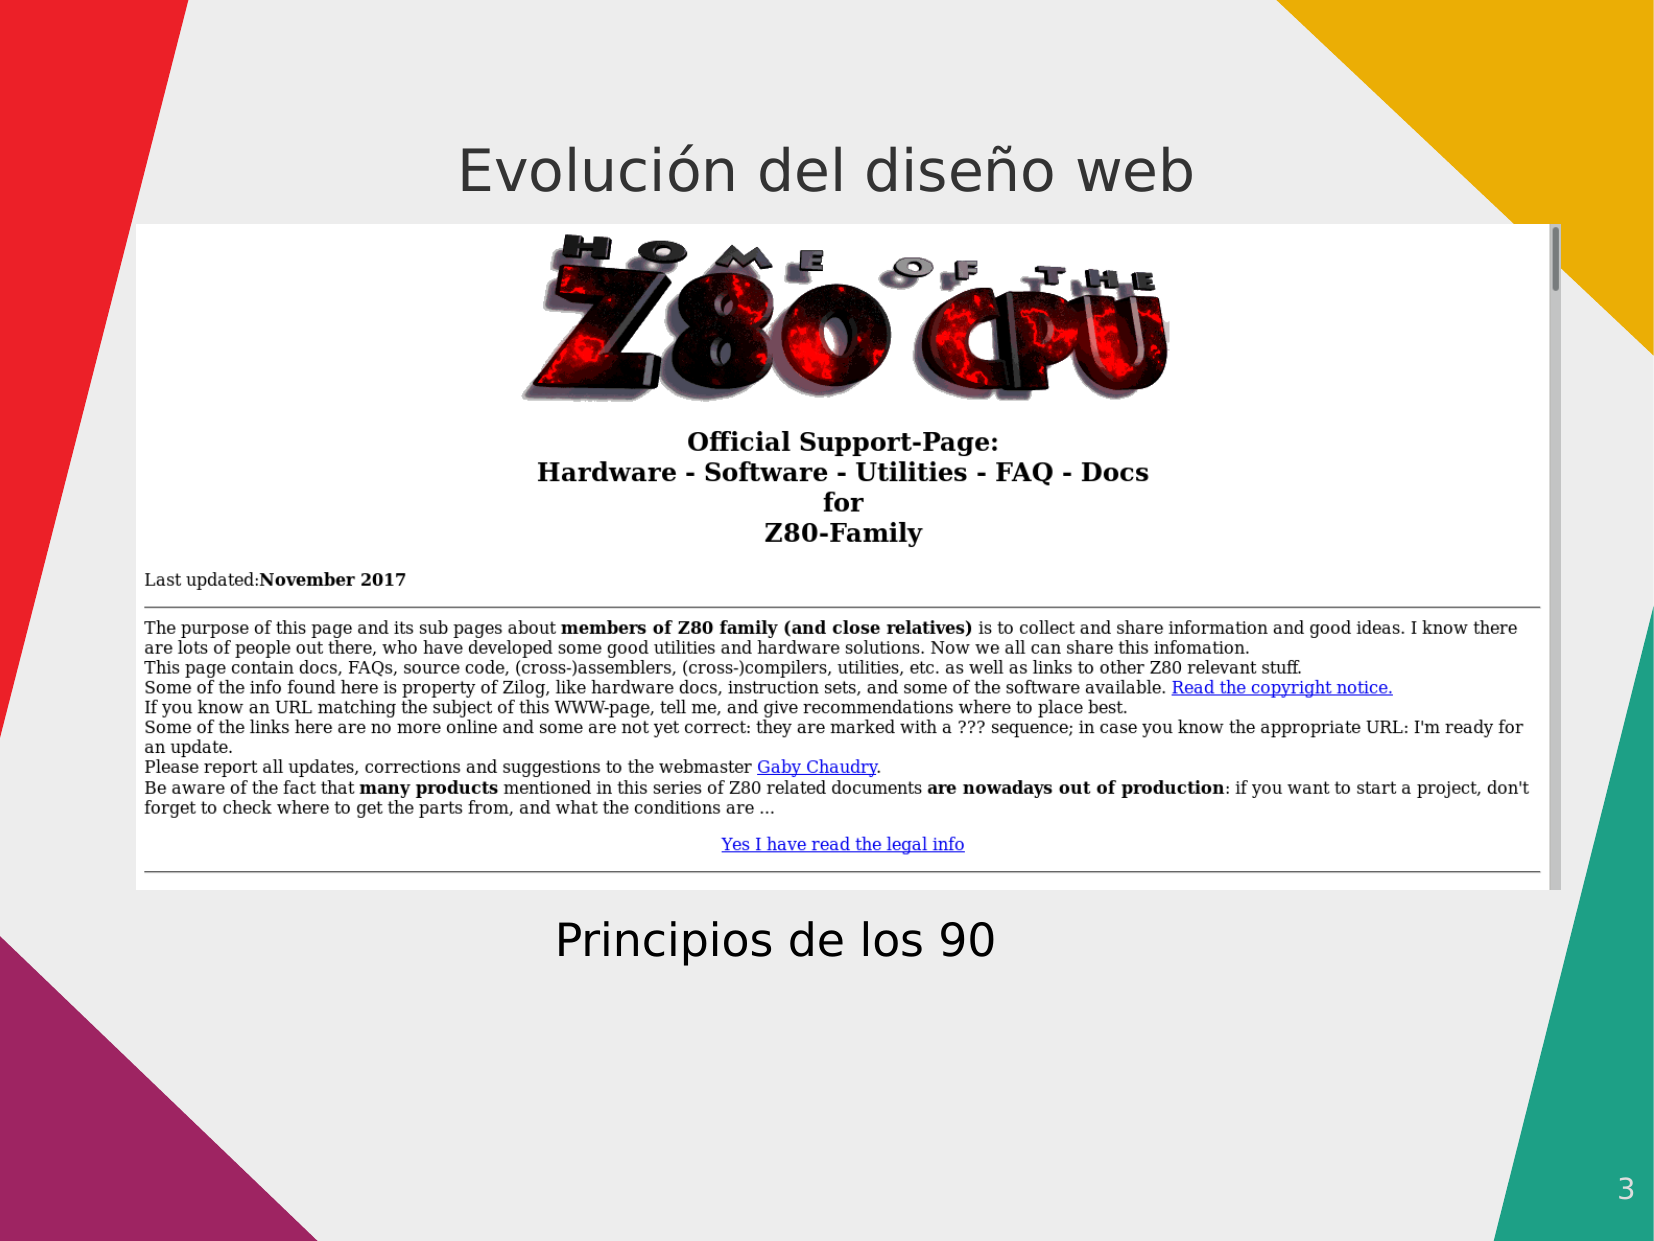

# Evolución del diseño web
Principios de los 90
3